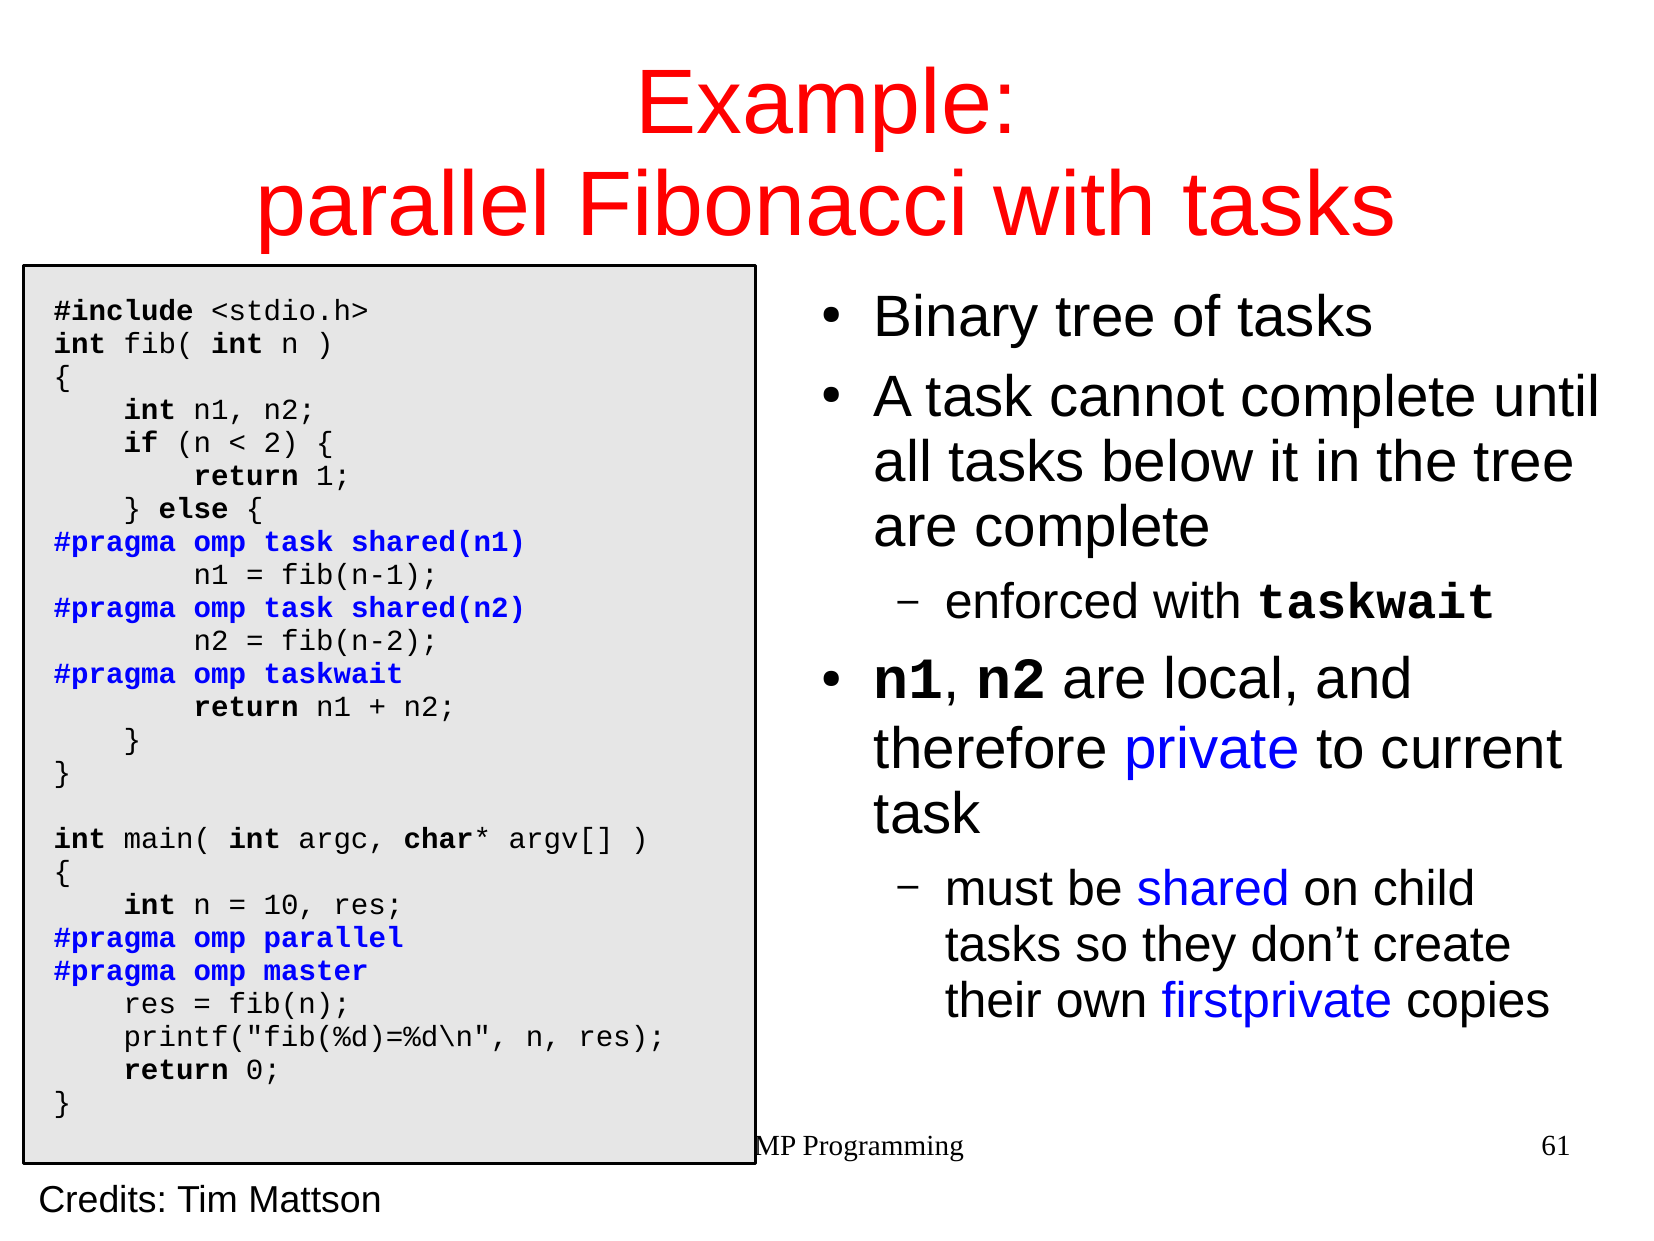

# Example: parallel Fibonacci with tasks
#include <stdio.h>
int fib( int n )
{
 int n1, n2;
 if (n < 2) {
 return 1;
 } else {
#pragma omp task shared(n1)
 n1 = fib(n-1);
#pragma omp task shared(n2)
 n2 = fib(n-2);
#pragma omp taskwait
 return n1 + n2;
 }
}
int main( int argc, char* argv[] )
{
 int n = 10, res;
#pragma omp parallel
#pragma omp master
 res = fib(n);
 printf("fib(%d)=%d\n", n, res);
 return 0;
}
Binary tree of tasks
A task cannot complete until all tasks below it in the tree are complete
enforced with taskwait
n1, n2 are local, and therefore private to current task
must be shared on child tasks so they don’t create their own firstprivate copies
OpenMP Programming
61
Credits: Tim Mattson